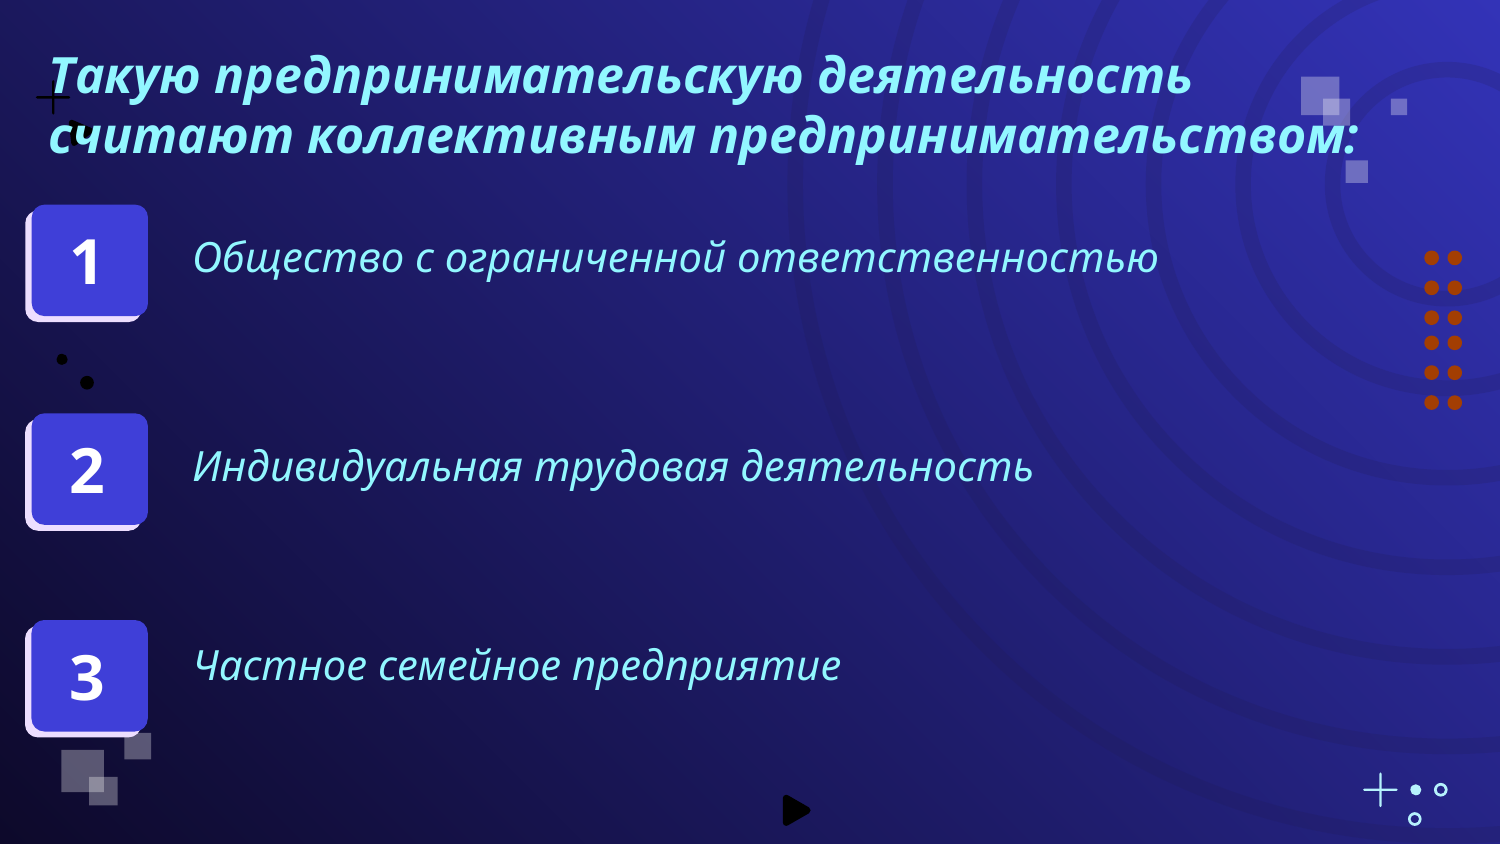

Такую предпринимательскую деятельность считают коллективным предпринимательством:
Общество с ограниченной ответственностью
1
# Индивидуальная трудовая деятельность
2
Частное семейное предприятие
3